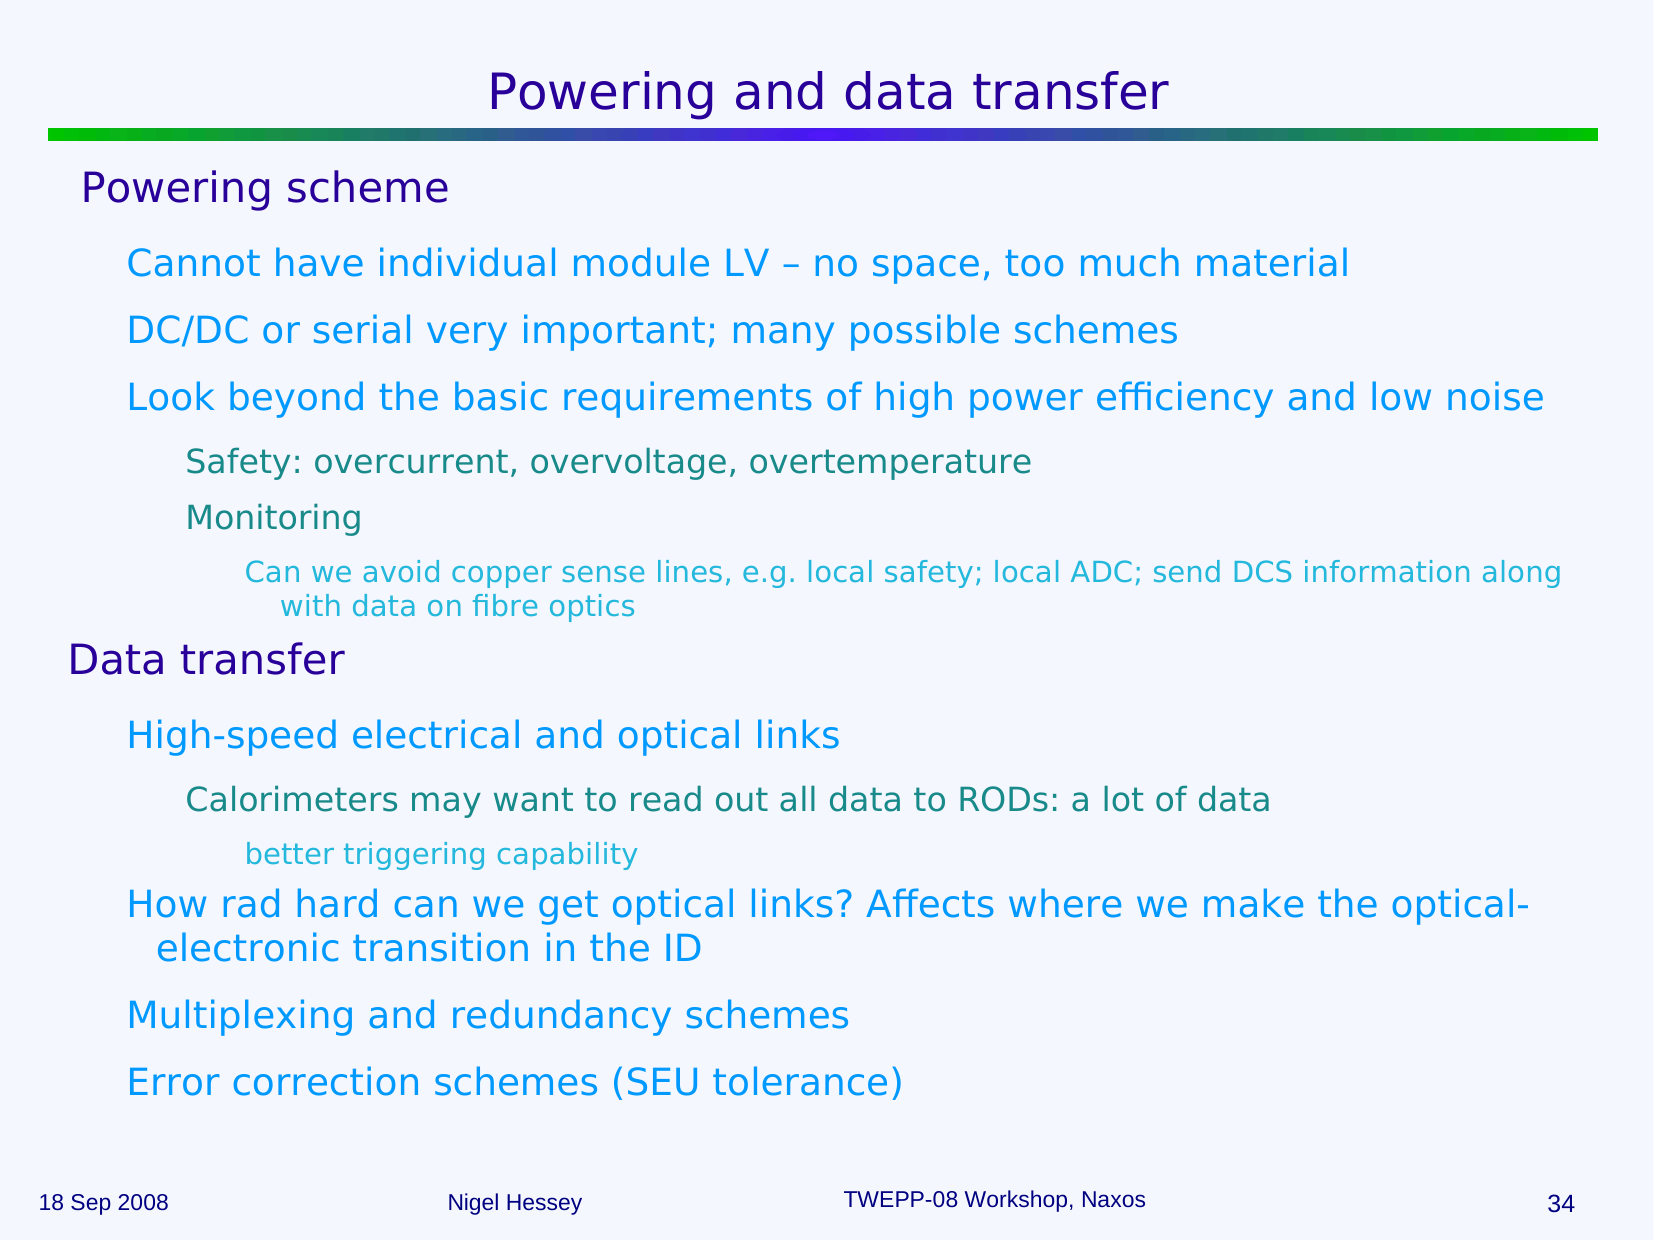

# Powering and data transfer
 Powering scheme
Cannot have individual module LV – no space, too much material
DC/DC or serial very important; many possible schemes
Look beyond the basic requirements of high power efficiency and low noise
Safety: overcurrent, overvoltage, overtemperature
Monitoring
Can we avoid copper sense lines, e.g. local safety; local ADC; send DCS information along with data on fibre optics
Data transfer
High-speed electrical and optical links
Calorimeters may want to read out all data to RODs: a lot of data
better triggering capability
How rad hard can we get optical links? Affects where we make the optical-electronic transition in the ID
Multiplexing and redundancy schemes
Error correction schemes (SEU tolerance)